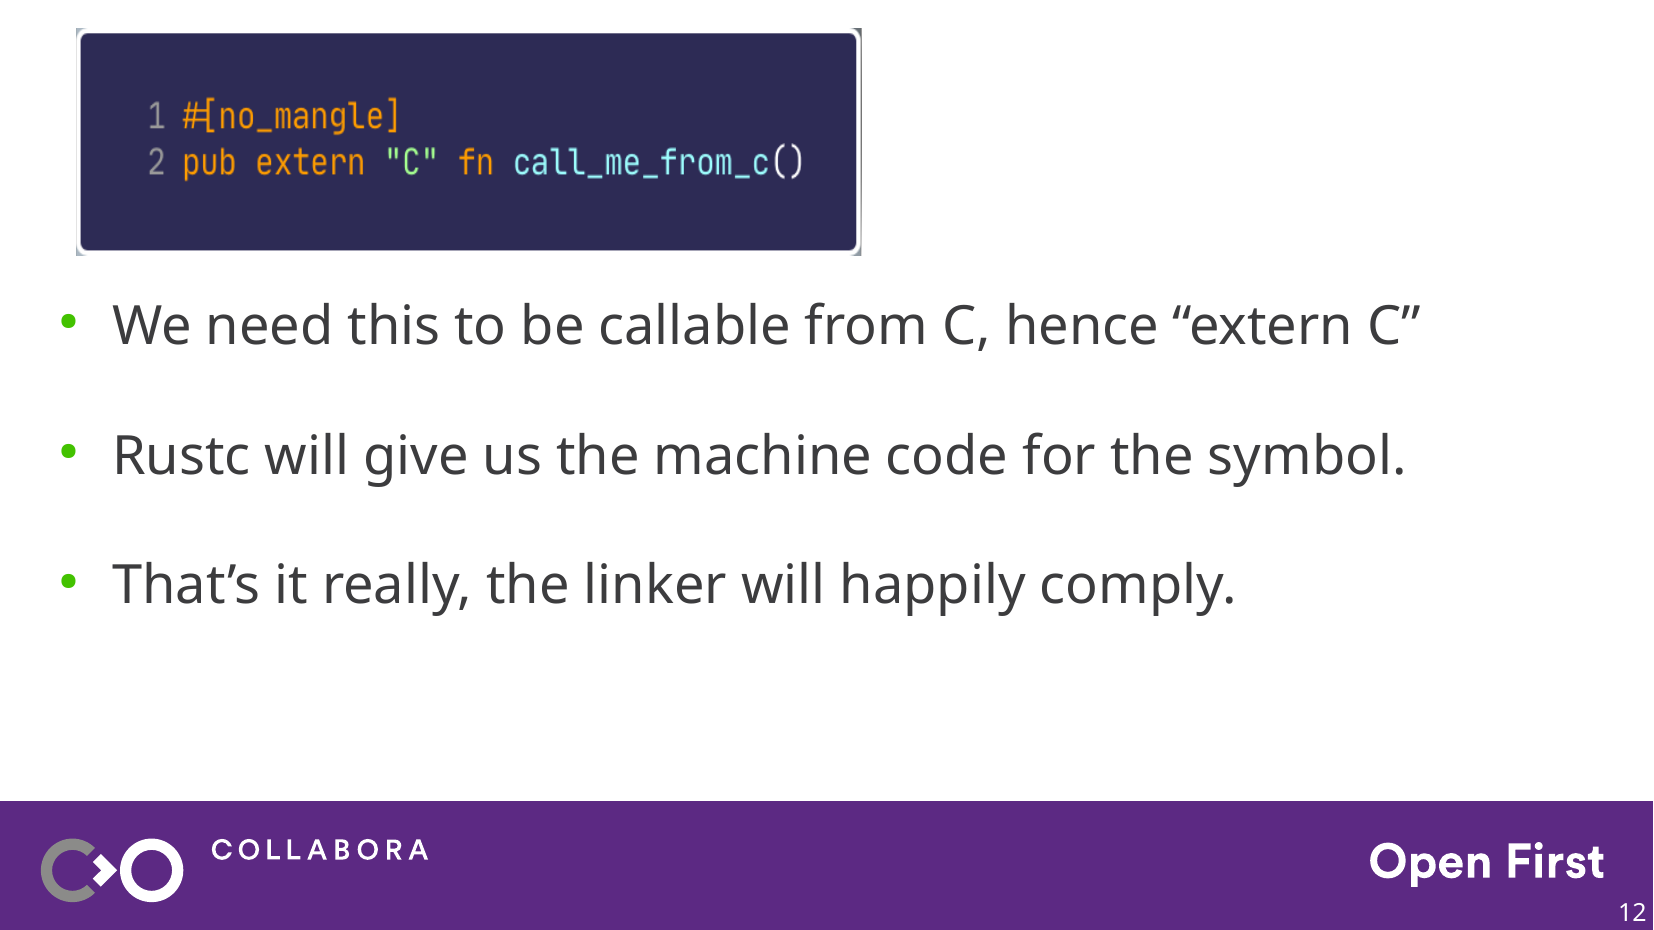

#
We need this to be callable from C, hence “extern C”
Rustc will give us the machine code for the symbol.
That’s it really, the linker will happily comply.